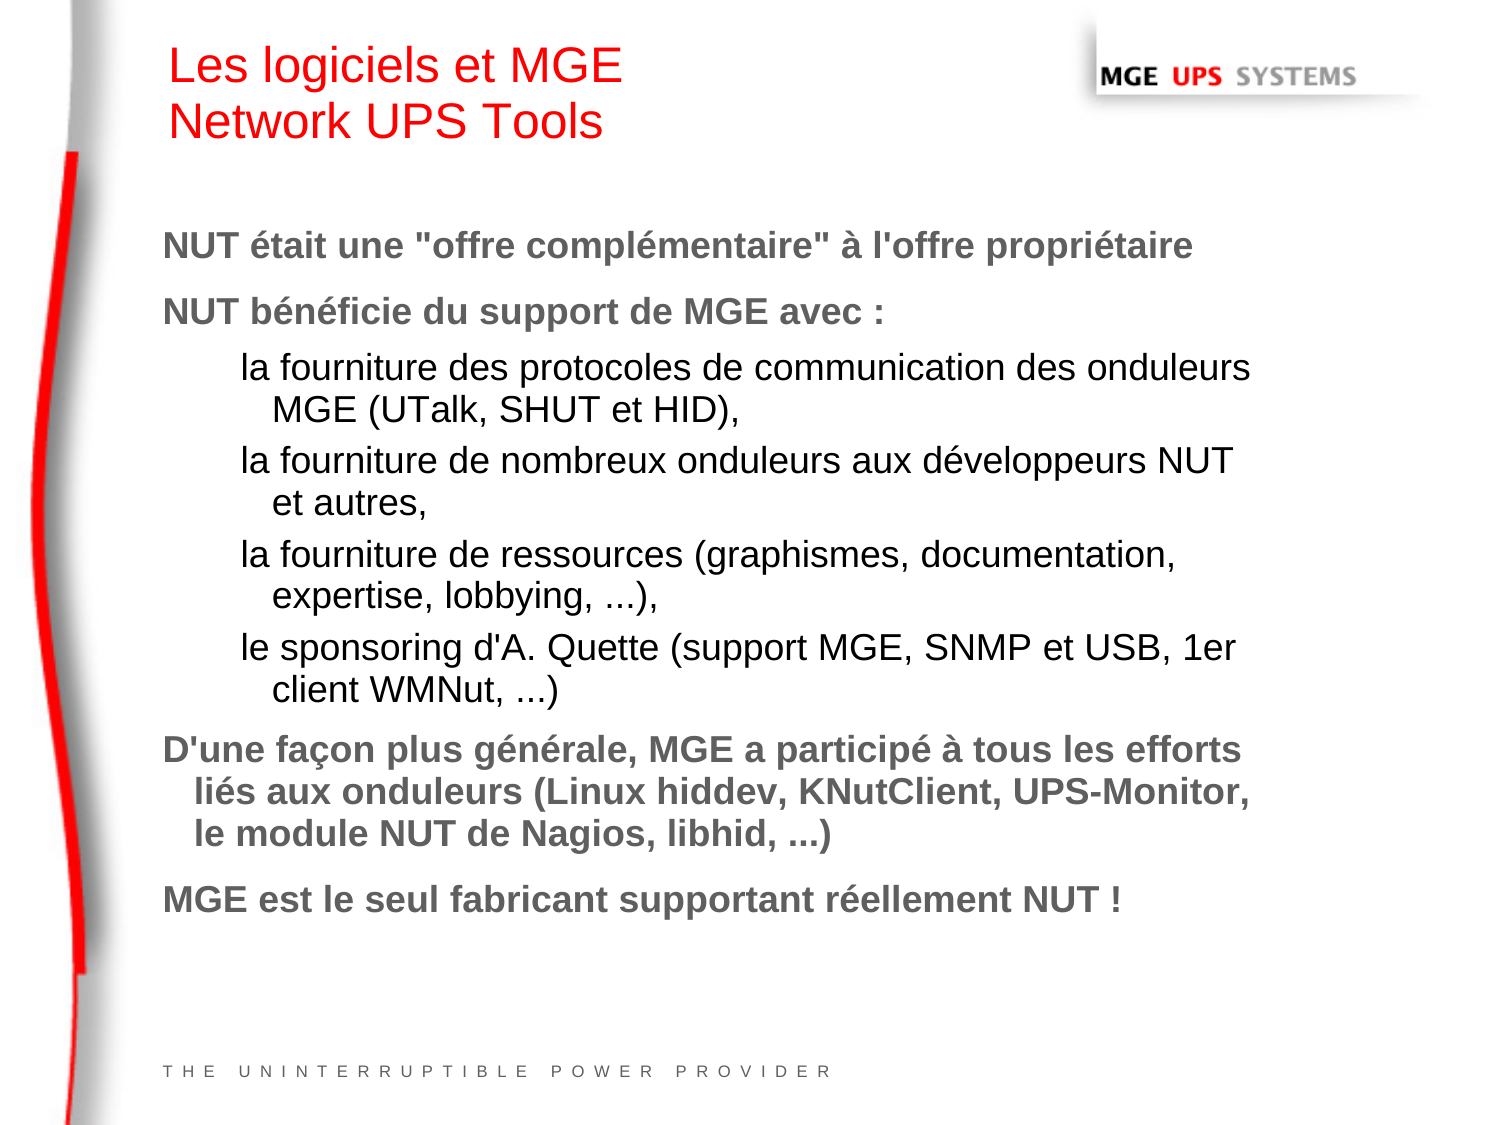

# Les logiciels et MGE Network UPS Tools
NUT était une "offre complémentaire" à l'offre propriétaire
NUT bénéficie du support de MGE avec :
la fourniture des protocoles de communication des onduleurs MGE (UTalk, SHUT et HID),
la fourniture de nombreux onduleurs aux développeurs NUT et autres,
la fourniture de ressources (graphismes, documentation, expertise, lobbying, ...),
le sponsoring d'A. Quette (support MGE, SNMP et USB, 1er client WMNut, ...)
D'une façon plus générale, MGE a participé à tous les efforts liés aux onduleurs (Linux hiddev, KNutClient, UPS-Monitor, le module NUT de Nagios, libhid, ...)
MGE est le seul fabricant supportant réellement NUT !